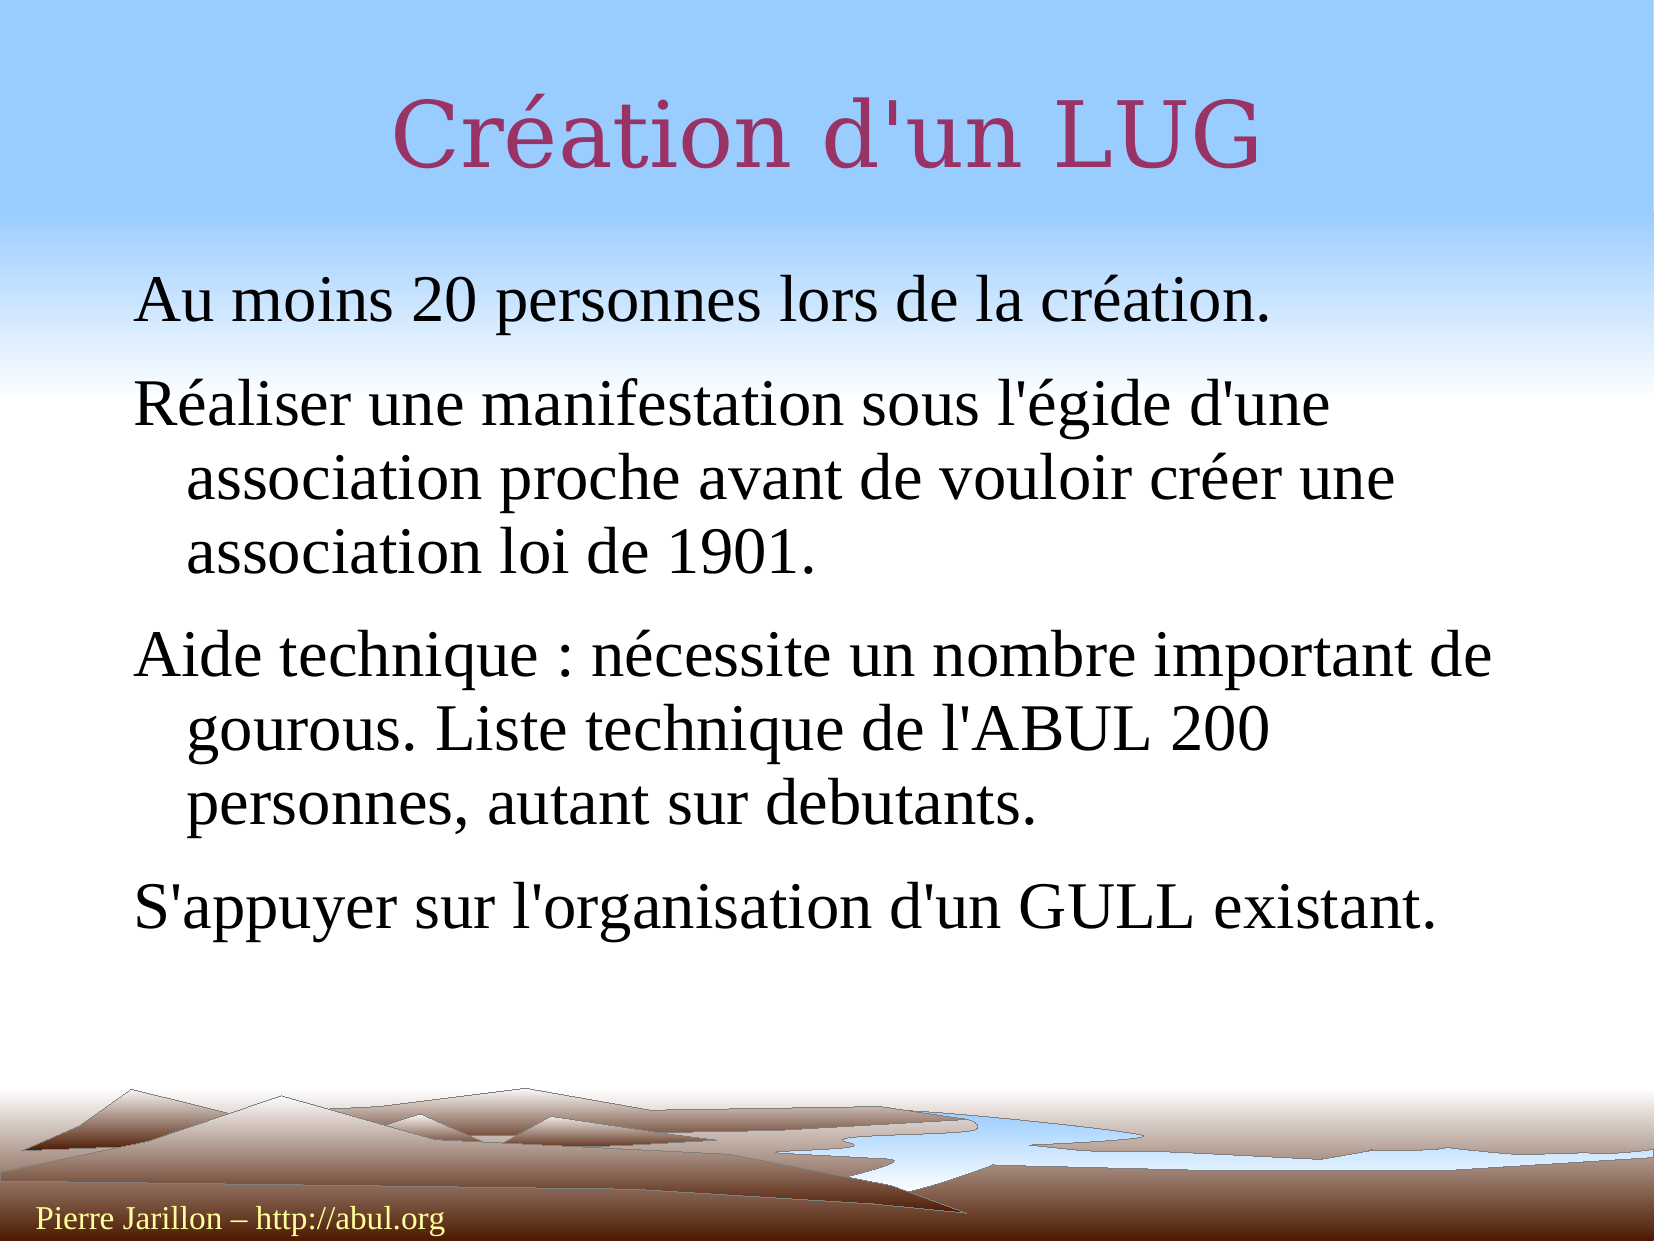

# Création d'un LUG
Au moins 20 personnes lors de la création.
Réaliser une manifestation sous l'égide d'une association proche avant de vouloir créer une association loi de 1901.
Aide technique : nécessite un nombre important de gourous. Liste technique de l'ABUL 200 personnes, autant sur debutants.
S'appuyer sur l'organisation d'un GULL existant.